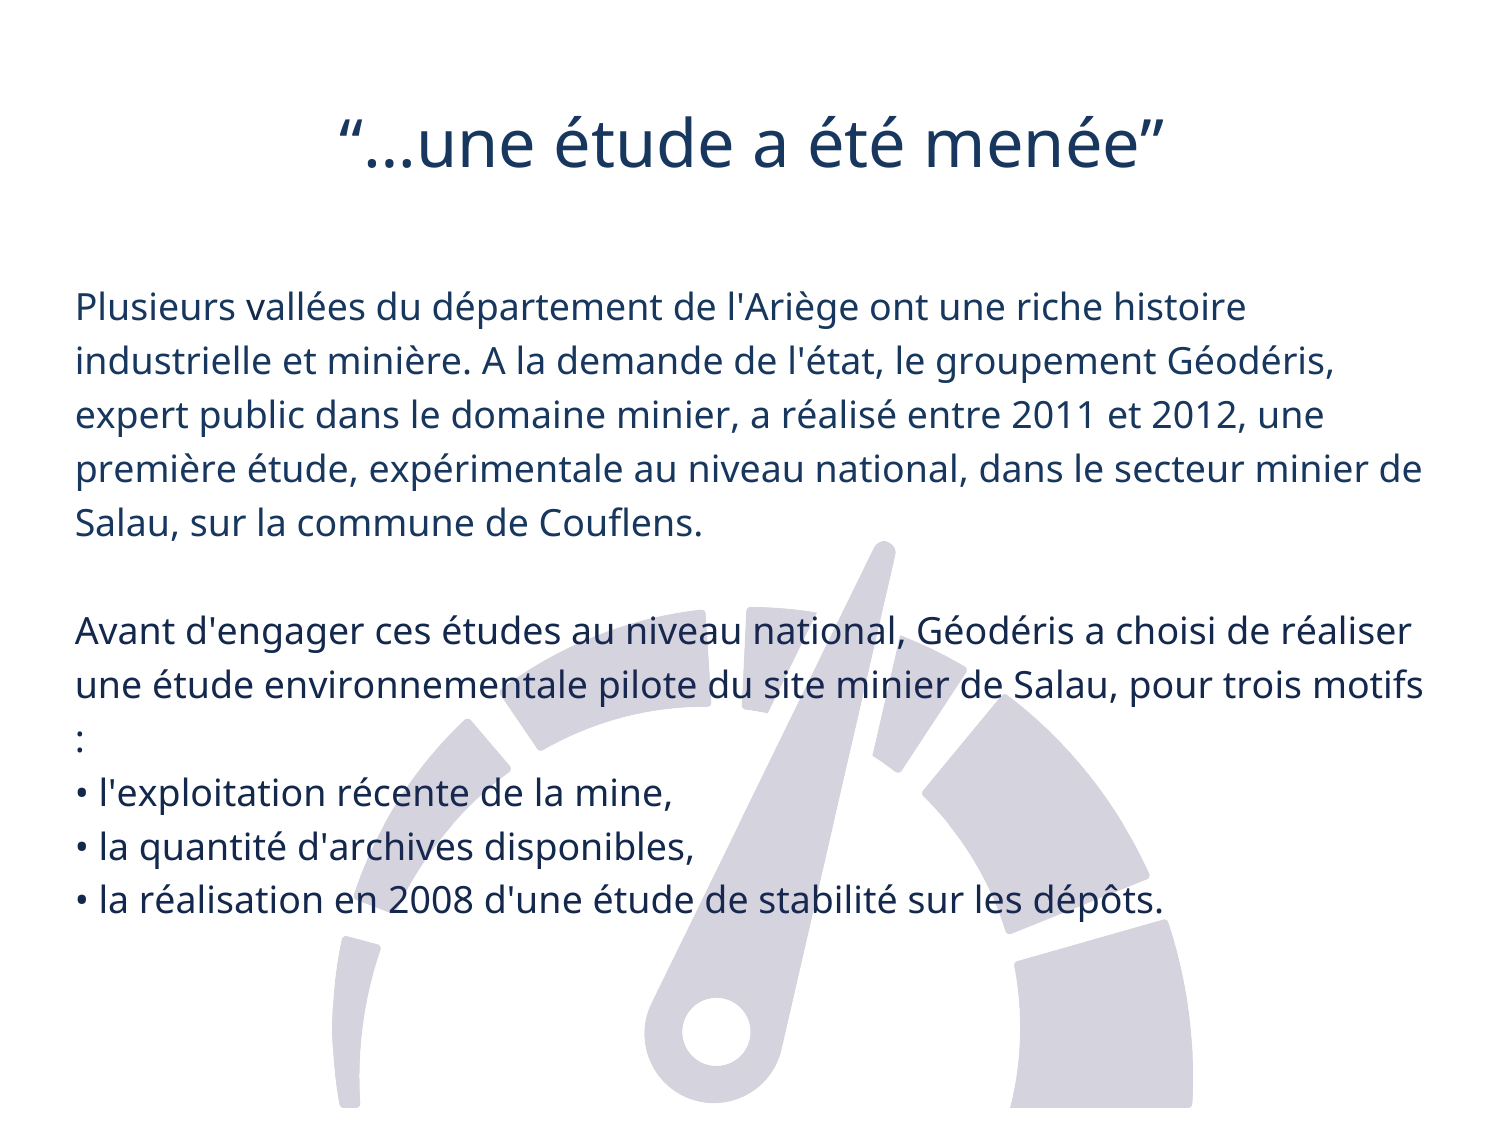

“…une étude a été menée”
Plusieurs vallées du département de l'Ariège ont une riche histoire industrielle et minière. A la demande de l'état, le groupement Géodéris, expert public dans le domaine minier, a réalisé entre 2011 et 2012, une première étude, expérimentale au niveau national, dans le secteur minier de Salau, sur la commune de Couflens.
Avant d'engager ces études au niveau national, Géodéris a choisi de réaliser une étude environnementale pilote du site minier de Salau, pour trois motifs :
• l'exploitation récente de la mine,
• la quantité d'archives disponibles,
• la réalisation en 2008 d'une étude de stabilité sur les dépôts.